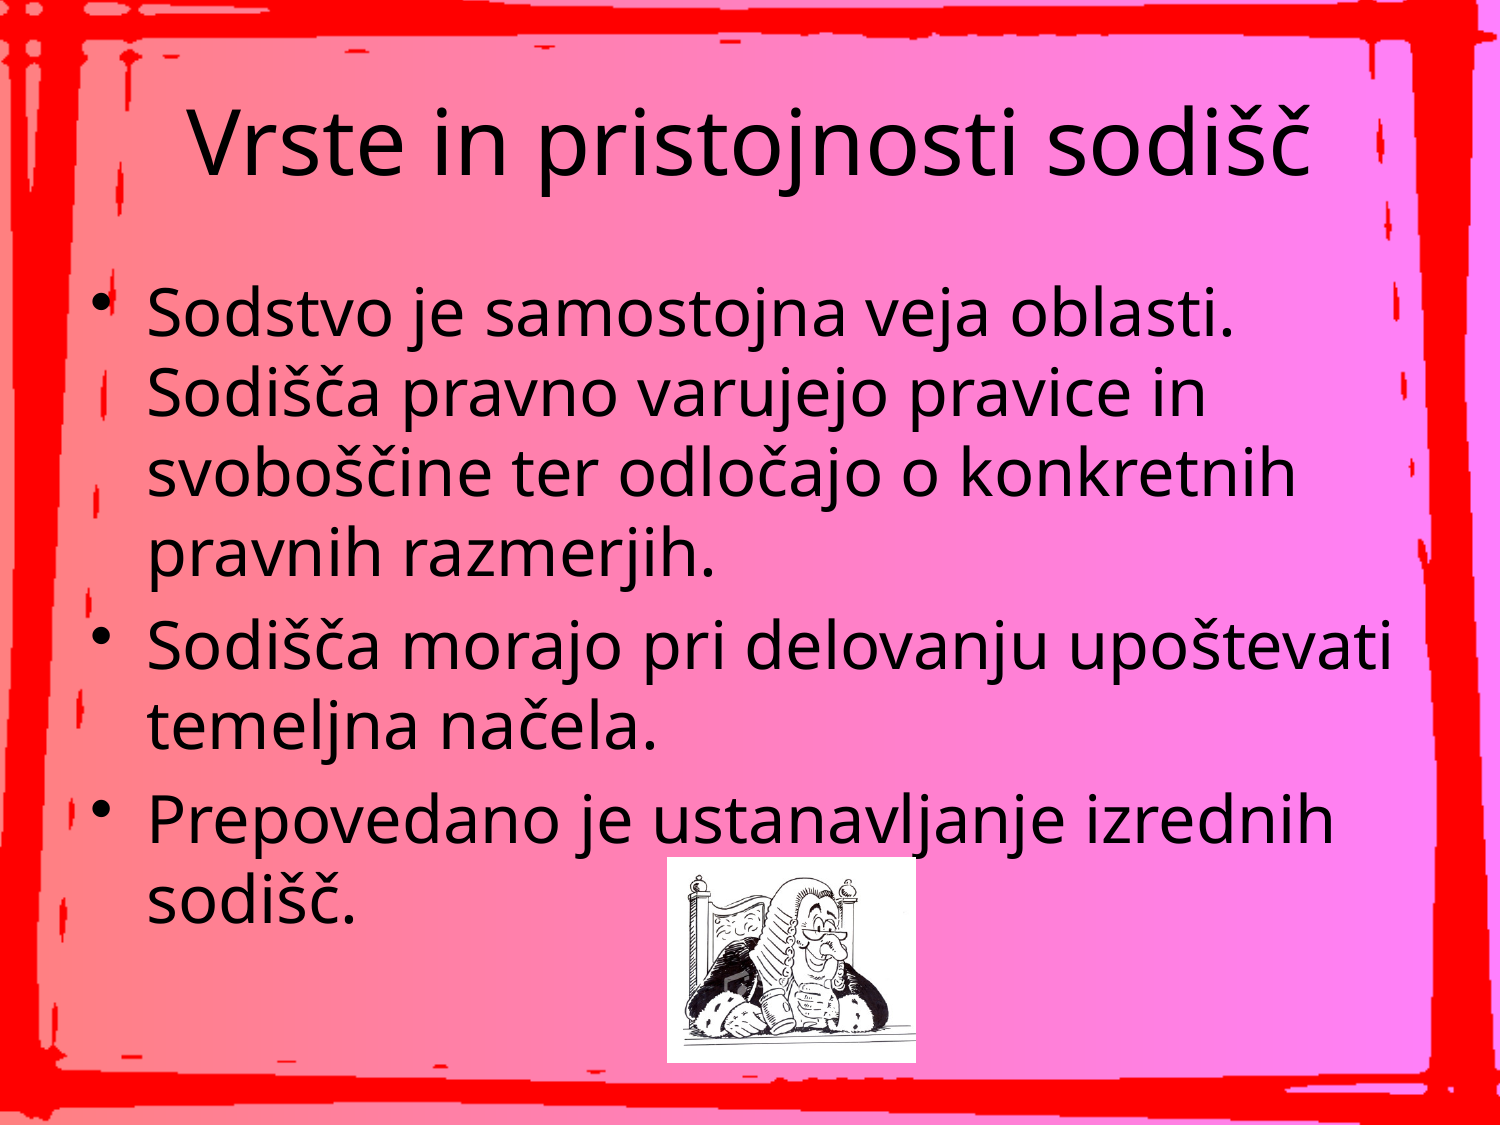

# Vrste in pristojnosti sodišč
Sodstvo je samostojna veja oblasti. Sodišča pravno varujejo pravice in svoboščine ter odločajo o konkretnih pravnih razmerjih.
Sodišča morajo pri delovanju upoštevati temeljna načela.
Prepovedano je ustanavljanje izrednih sodišč.